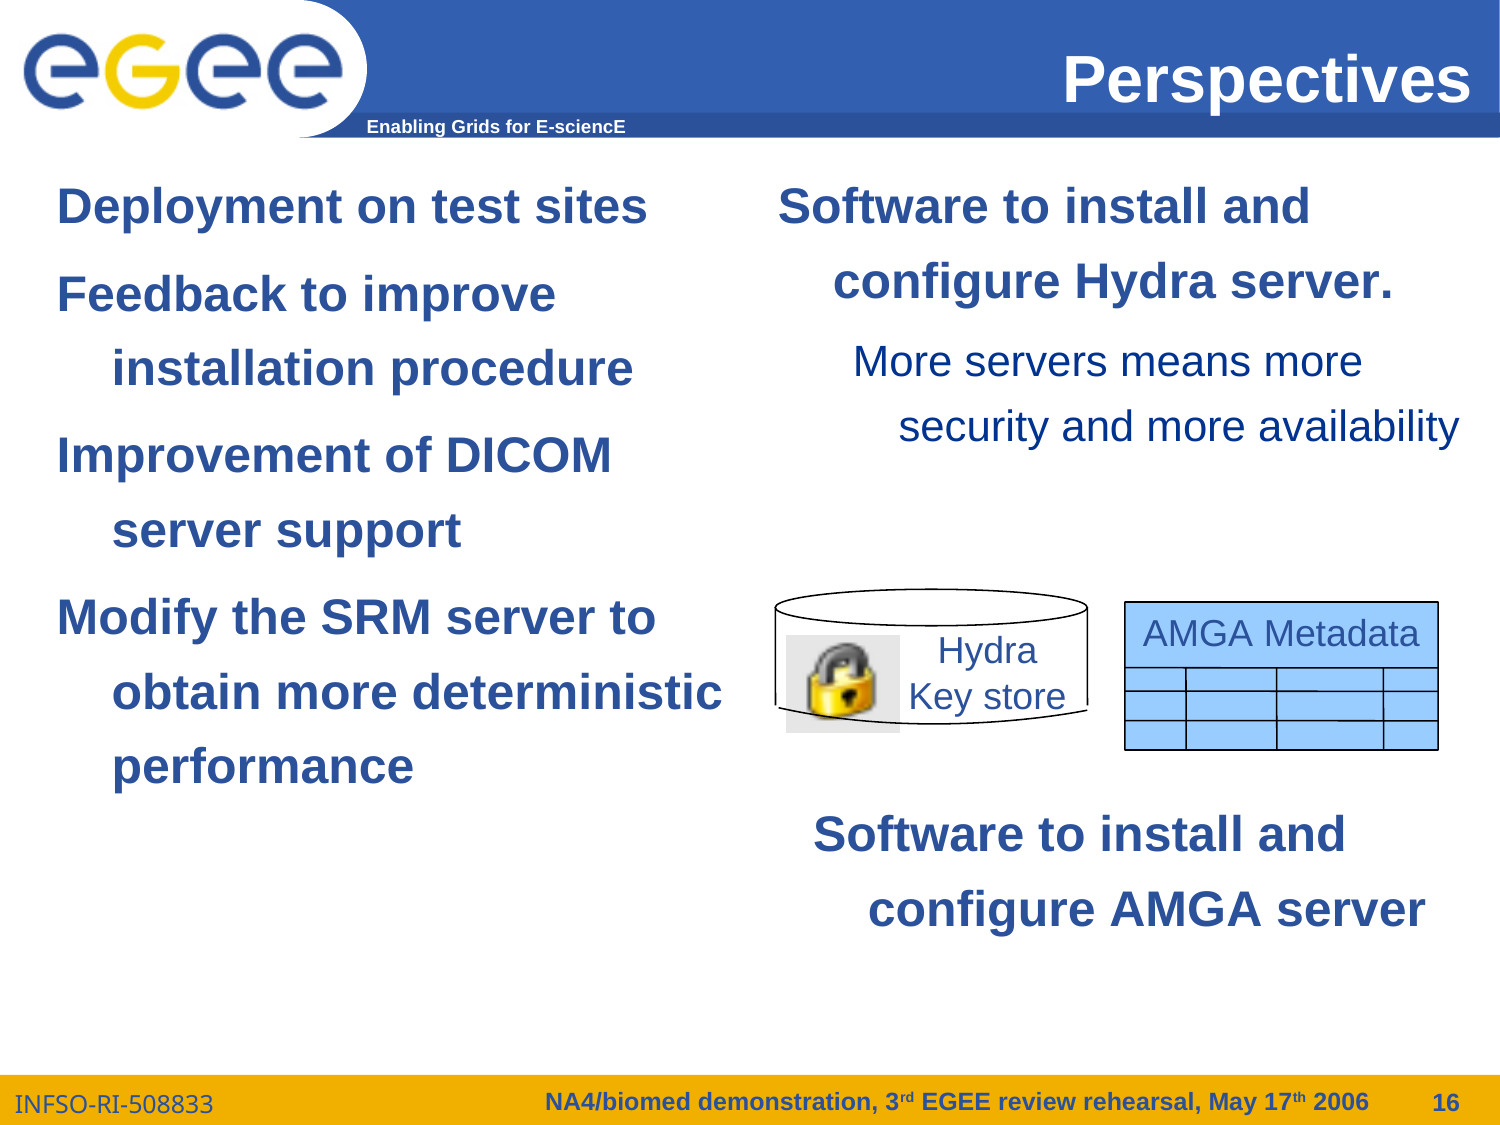

# Perspectives
Deployment on test sites
Feedback to improve installation procedure
Improvement of DICOM server support
Modify the SRM server to obtain more deterministic performance
Software to install and configure Hydra server.
More servers means more security and more availability
Hydra
Key store
AMGA Metadata
Software to install and configure AMGA server